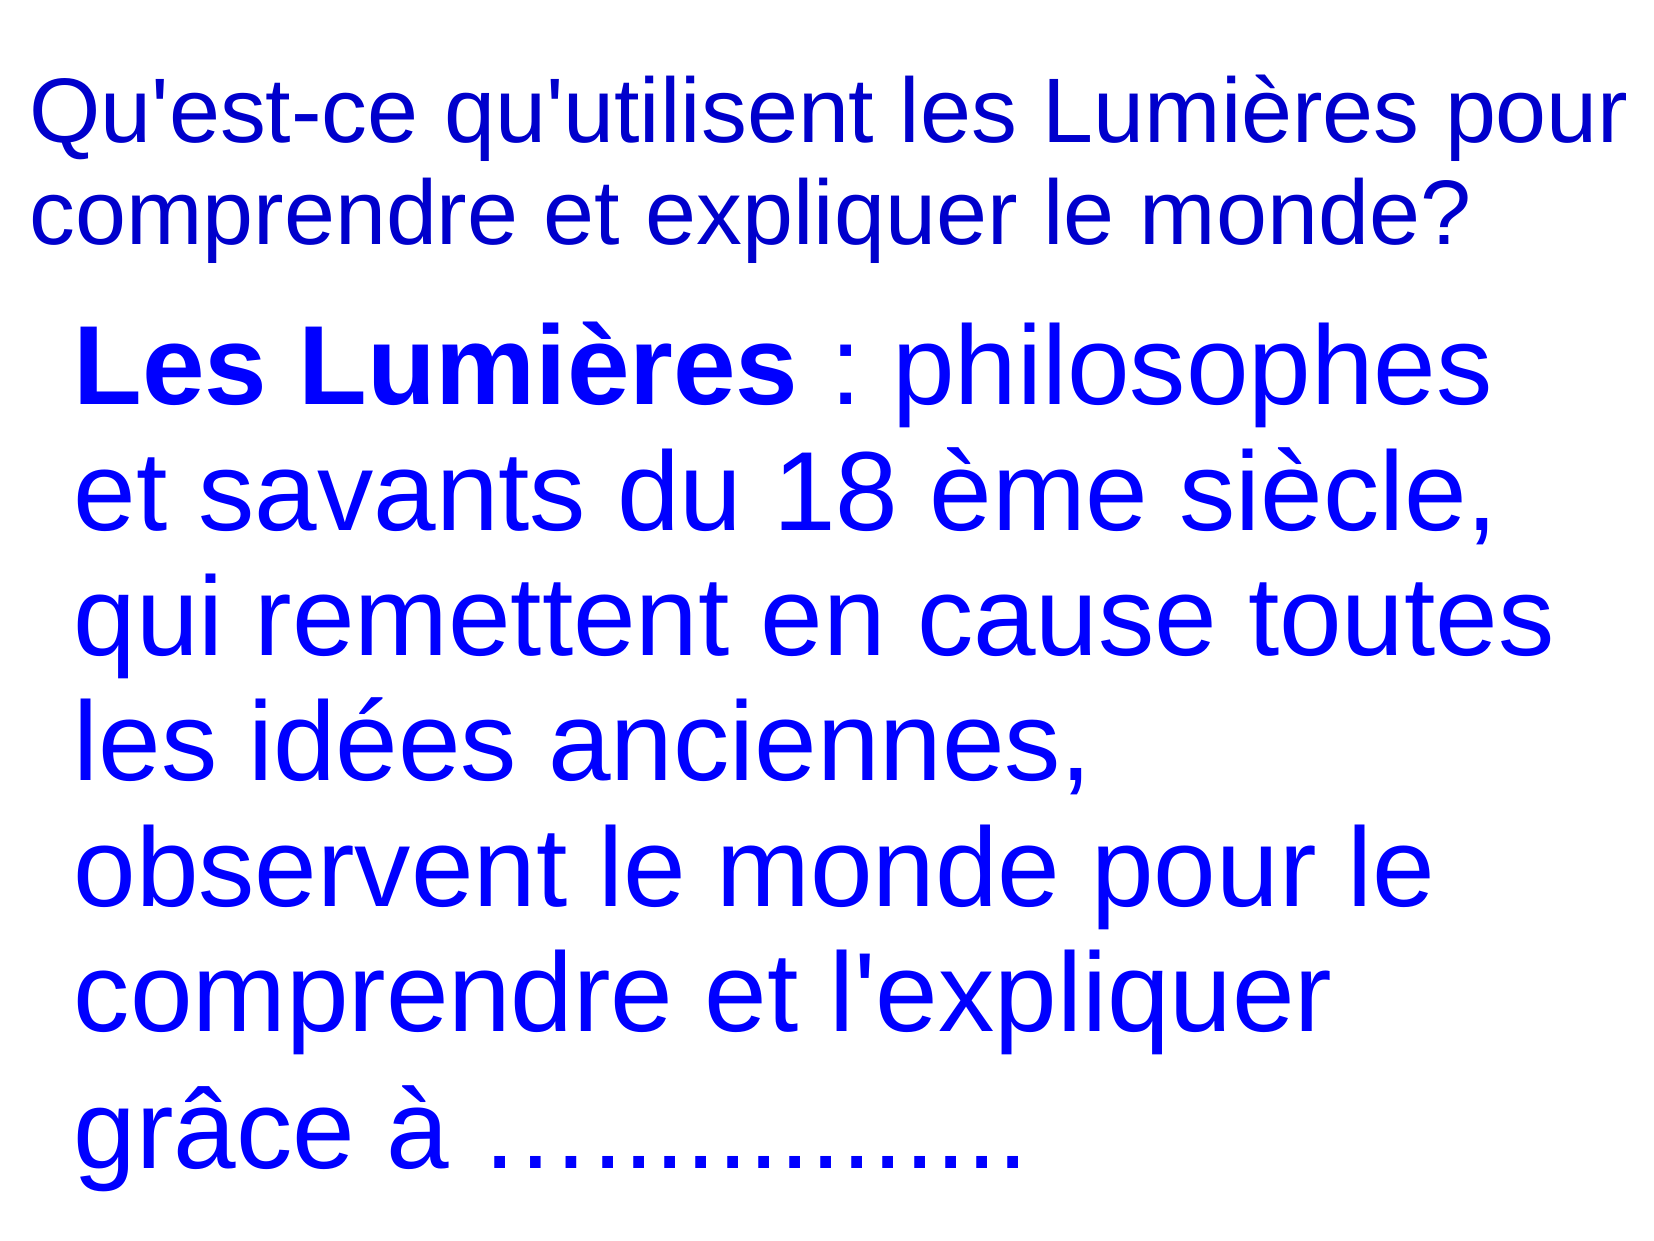

# Qu'est-ce qu'utilisent les Lumières pour comprendre et expliquer le monde?
Les Lumières : philosophes et savants du 18 ème siècle, qui remettent en cause toutes les idées anciennes, observent le monde pour le comprendre et l'expliquer grâce à …..............